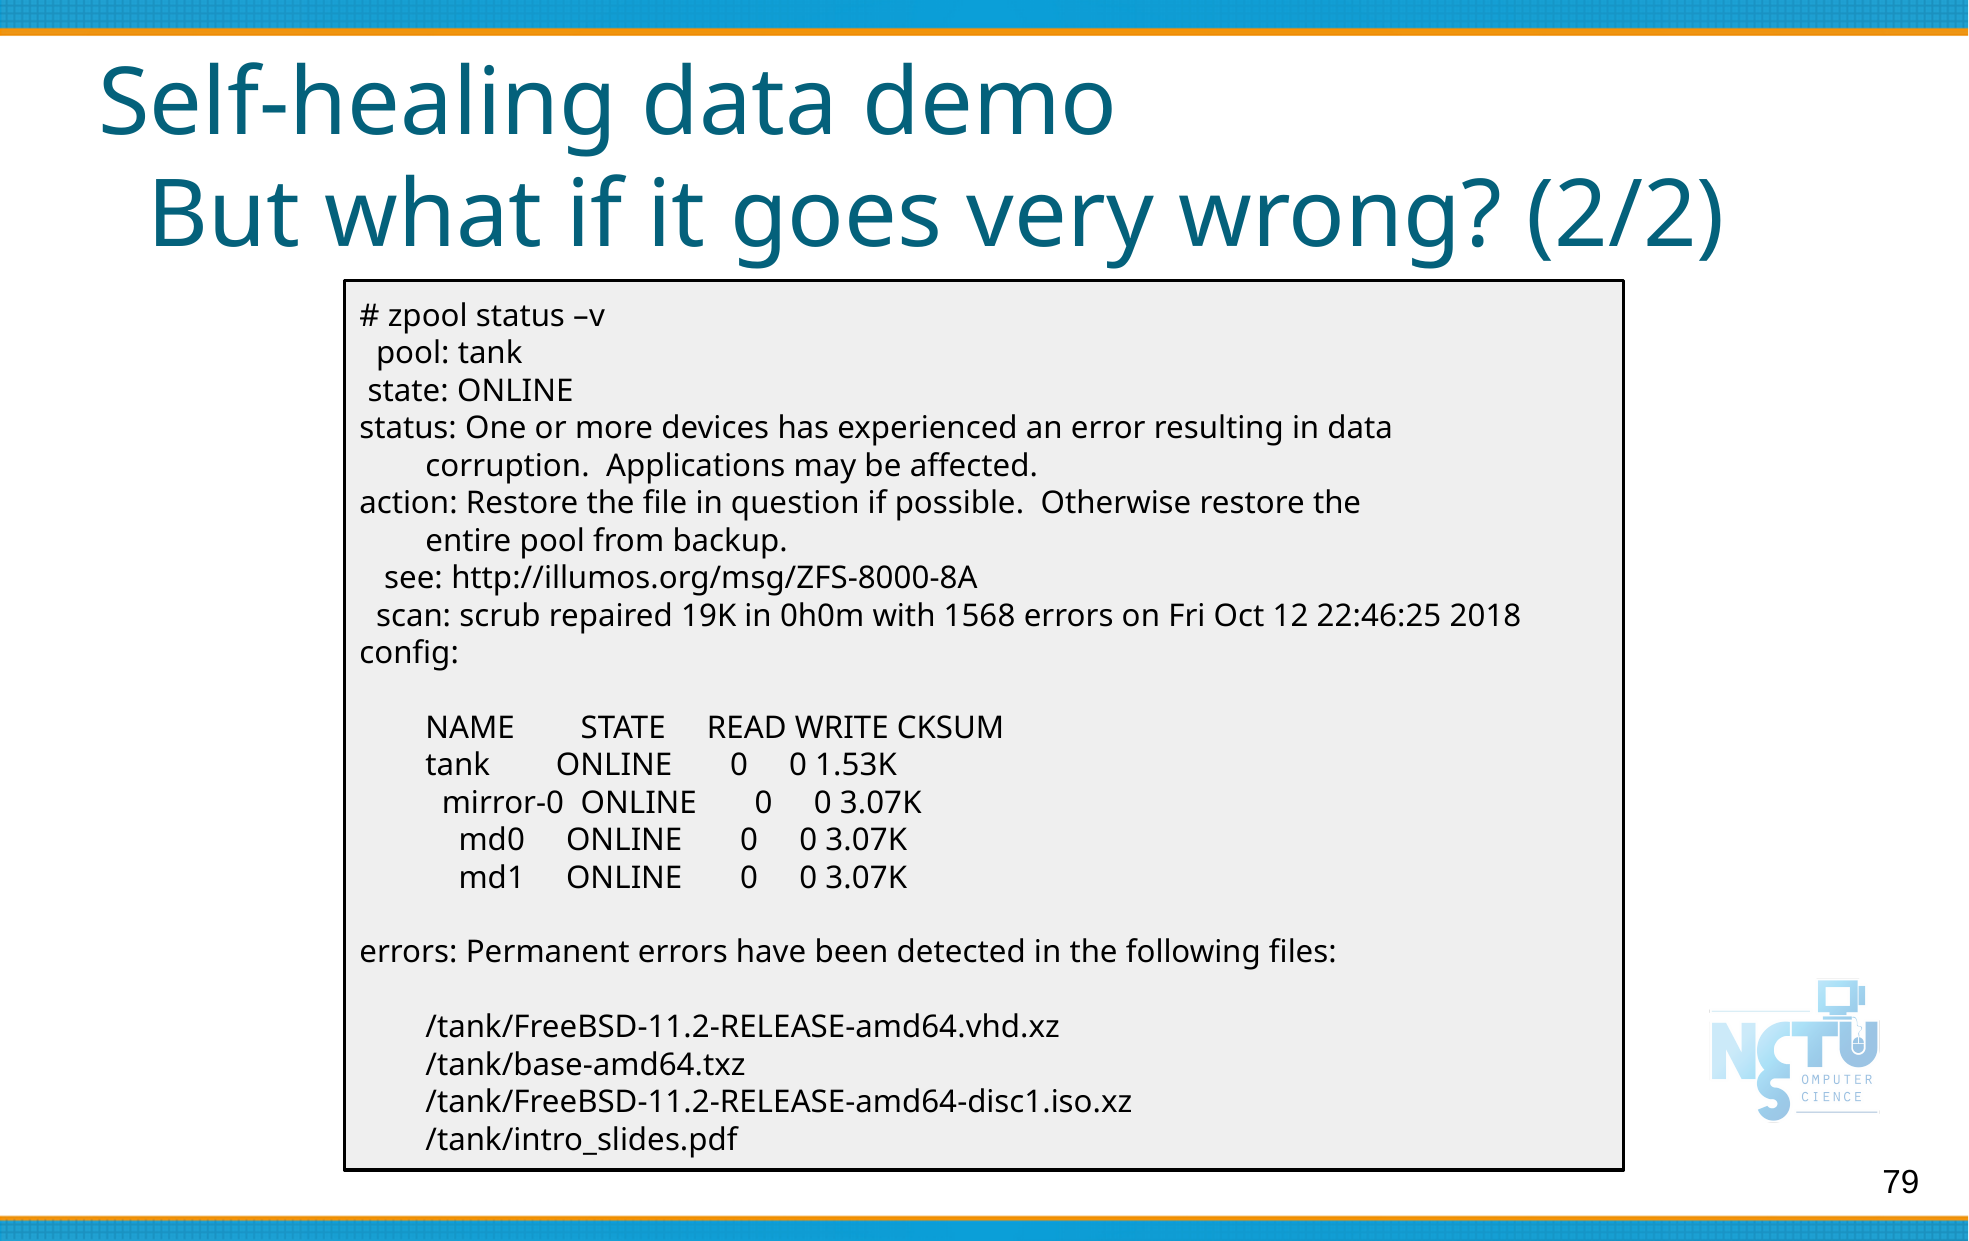

# Self-healing data demo But what if it goes very wrong? (2/2)
# zpool status –v
 pool: tank
 state: ONLINE
status: One or more devices has experienced an error resulting in data
 corruption. Applications may be affected.
action: Restore the file in question if possible. Otherwise restore the
 entire pool from backup.
 see: http://illumos.org/msg/ZFS-8000-8A
 scan: scrub repaired 19K in 0h0m with 1568 errors on Fri Oct 12 22:46:25 2018
config:
 NAME STATE READ WRITE CKSUM
 tank ONLINE 0 0 1.53K
 mirror-0 ONLINE 0 0 3.07K
 md0 ONLINE 0 0 3.07K
 md1 ONLINE 0 0 3.07K
errors: Permanent errors have been detected in the following files:
 /tank/FreeBSD-11.2-RELEASE-amd64.vhd.xz
 /tank/base-amd64.txz
 /tank/FreeBSD-11.2-RELEASE-amd64-disc1.iso.xz
 /tank/intro_slides.pdf